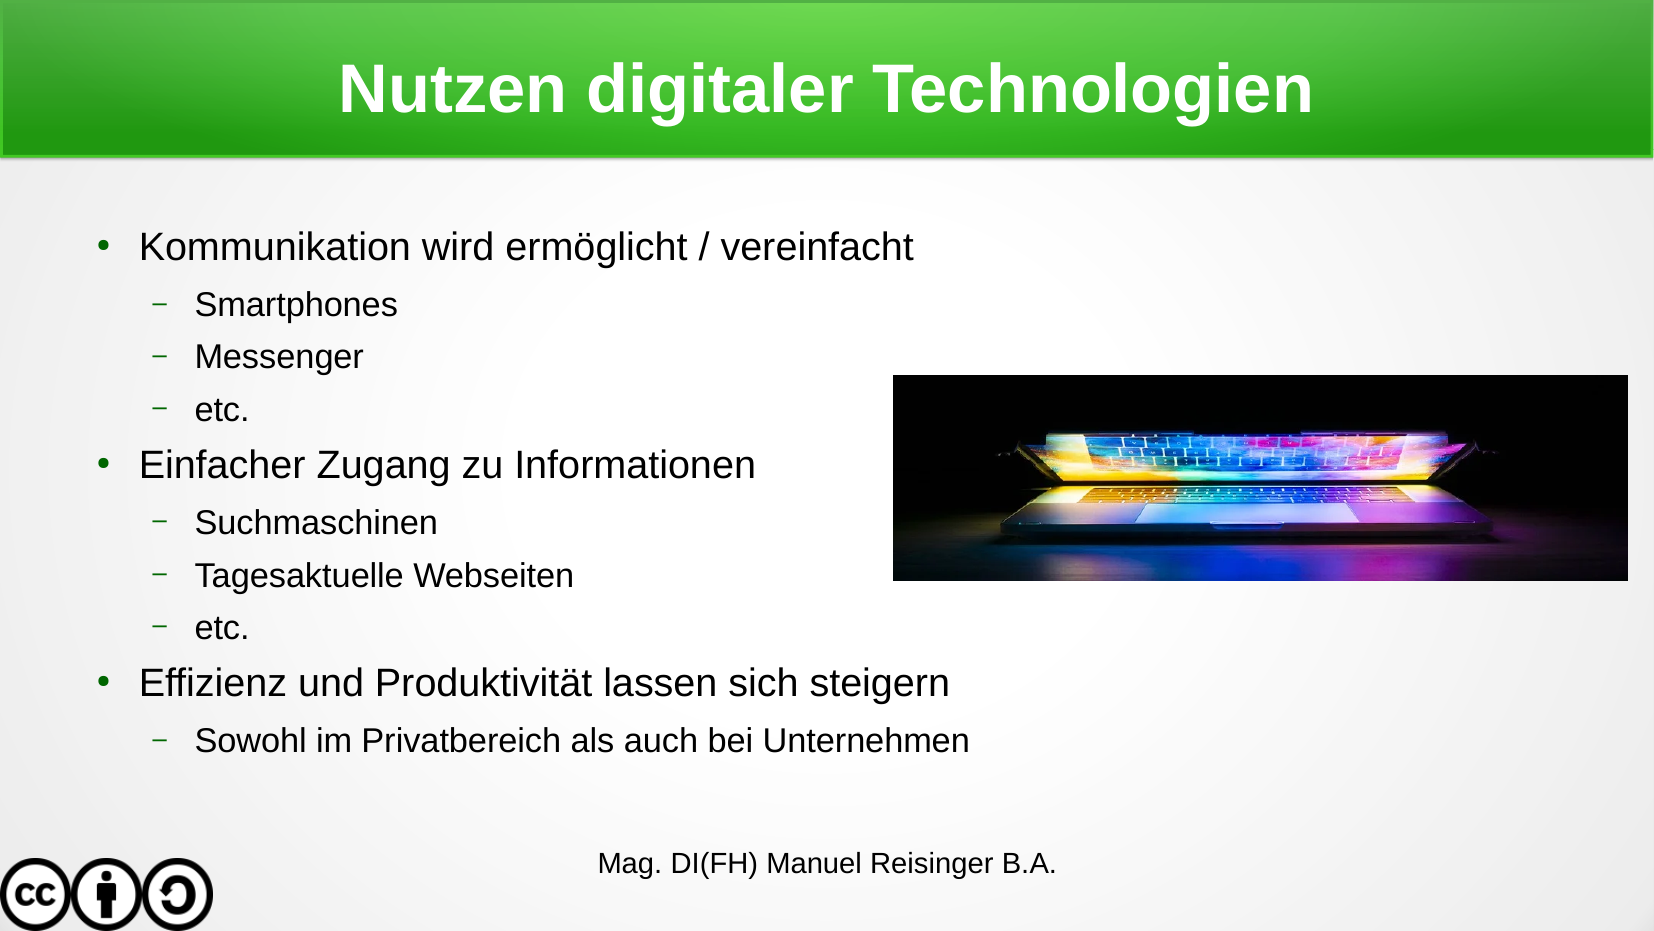

# Nutzen digitaler Technologien
Kommunikation wird ermöglicht / vereinfacht
Smartphones
Messenger
etc.
Einfacher Zugang zu Informationen
Suchmaschinen
Tagesaktuelle Webseiten
etc.
Effizienz und Produktivität lassen sich steigern
Sowohl im Privatbereich als auch bei Unternehmen